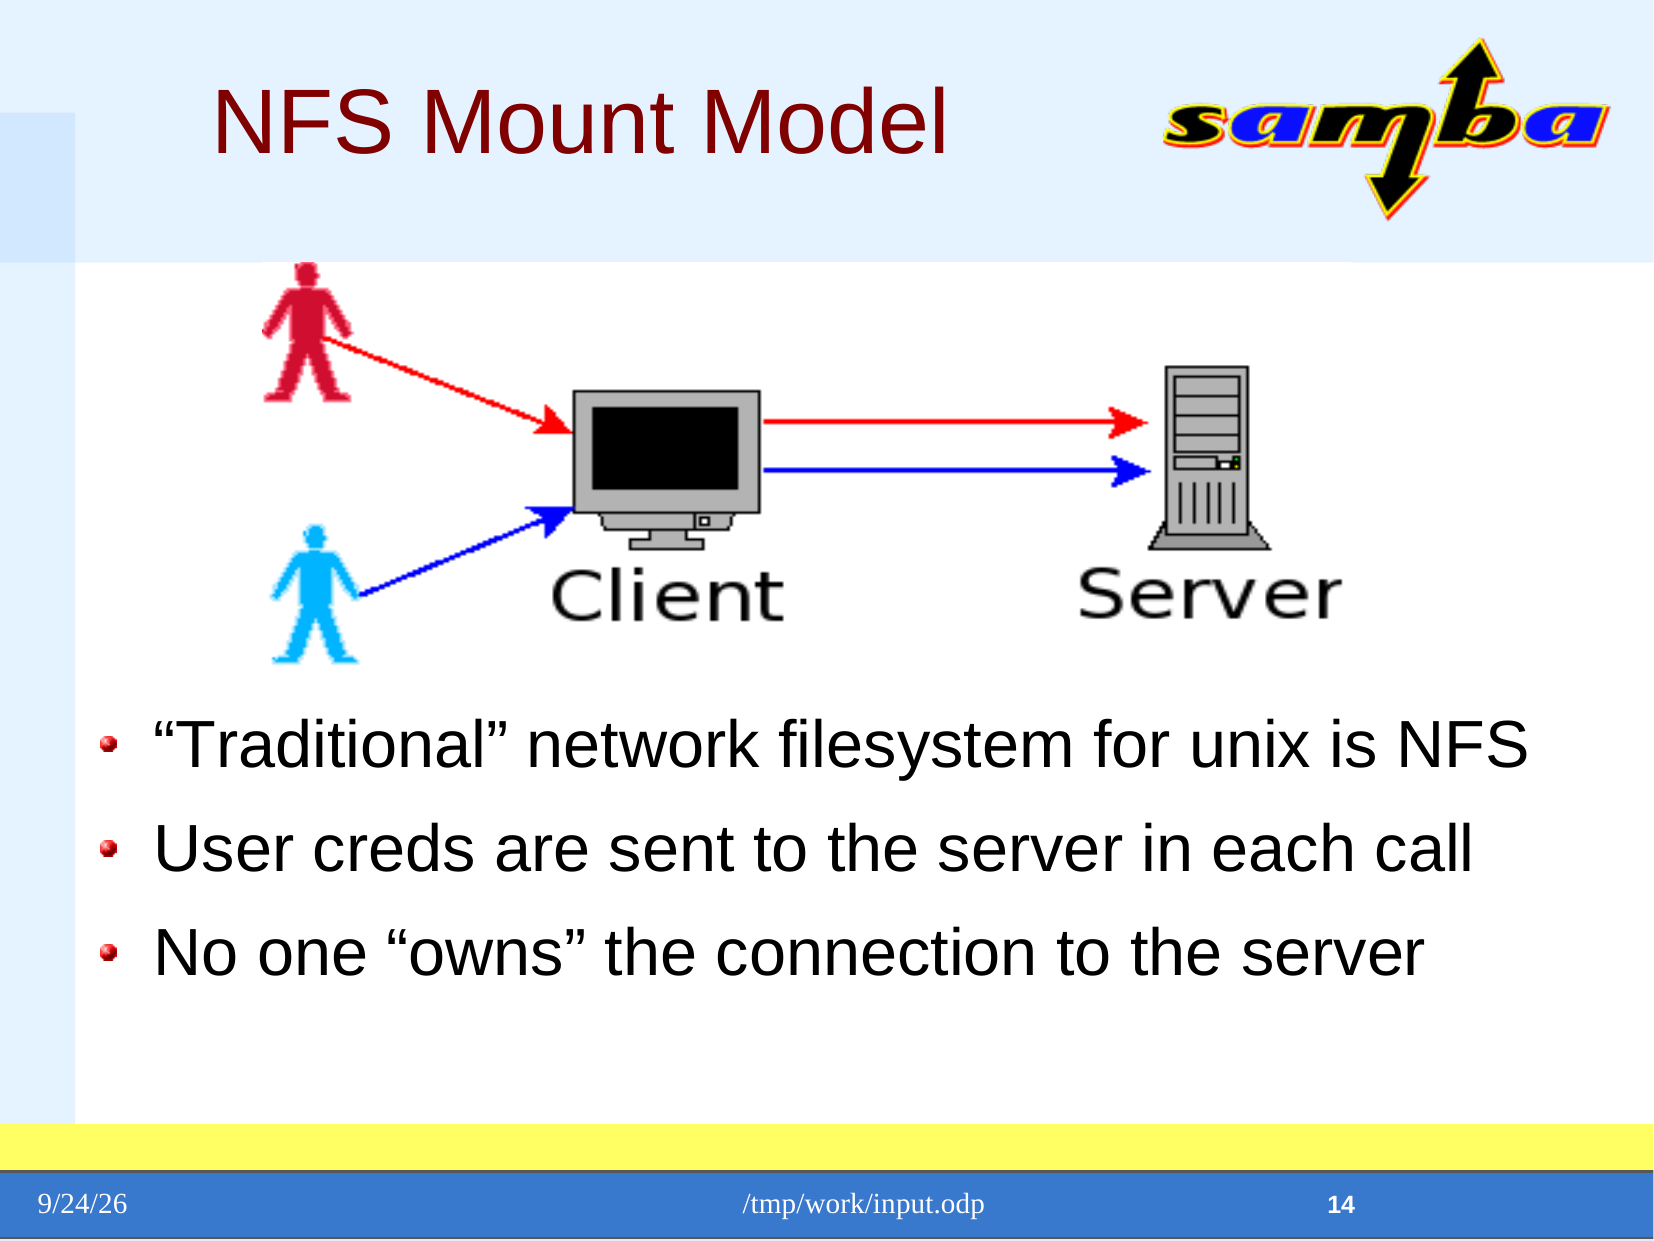

# NFS Mount Model
“Traditional” network filesystem for unix is NFS
User creds are sent to the server in each call
No one “owns” the connection to the server